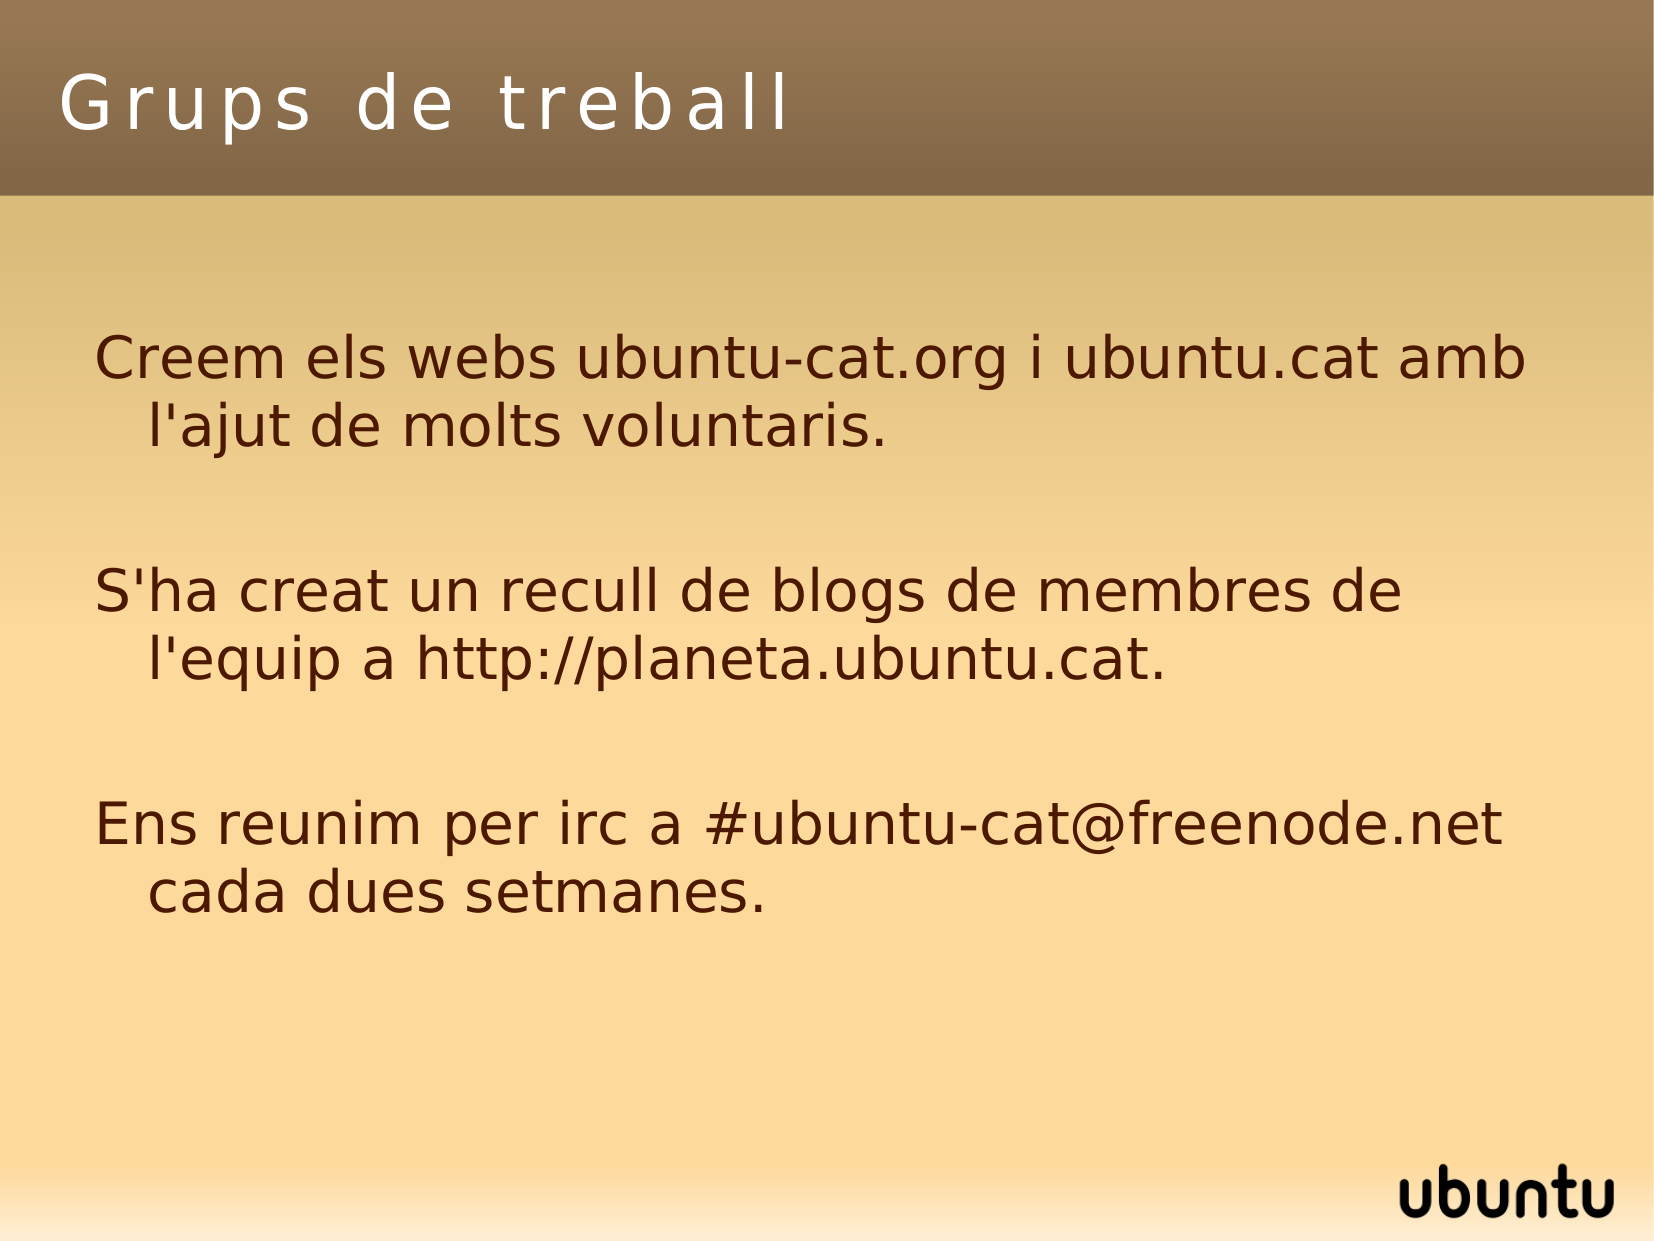

# Grups de treball
Creem els webs ubuntu-cat.org i ubuntu.cat amb l'ajut de molts voluntaris.
S'ha creat un recull de blogs de membres de l'equip a http://planeta.ubuntu.cat.
Ens reunim per irc a #ubuntu-cat@freenode.net cada dues setmanes.